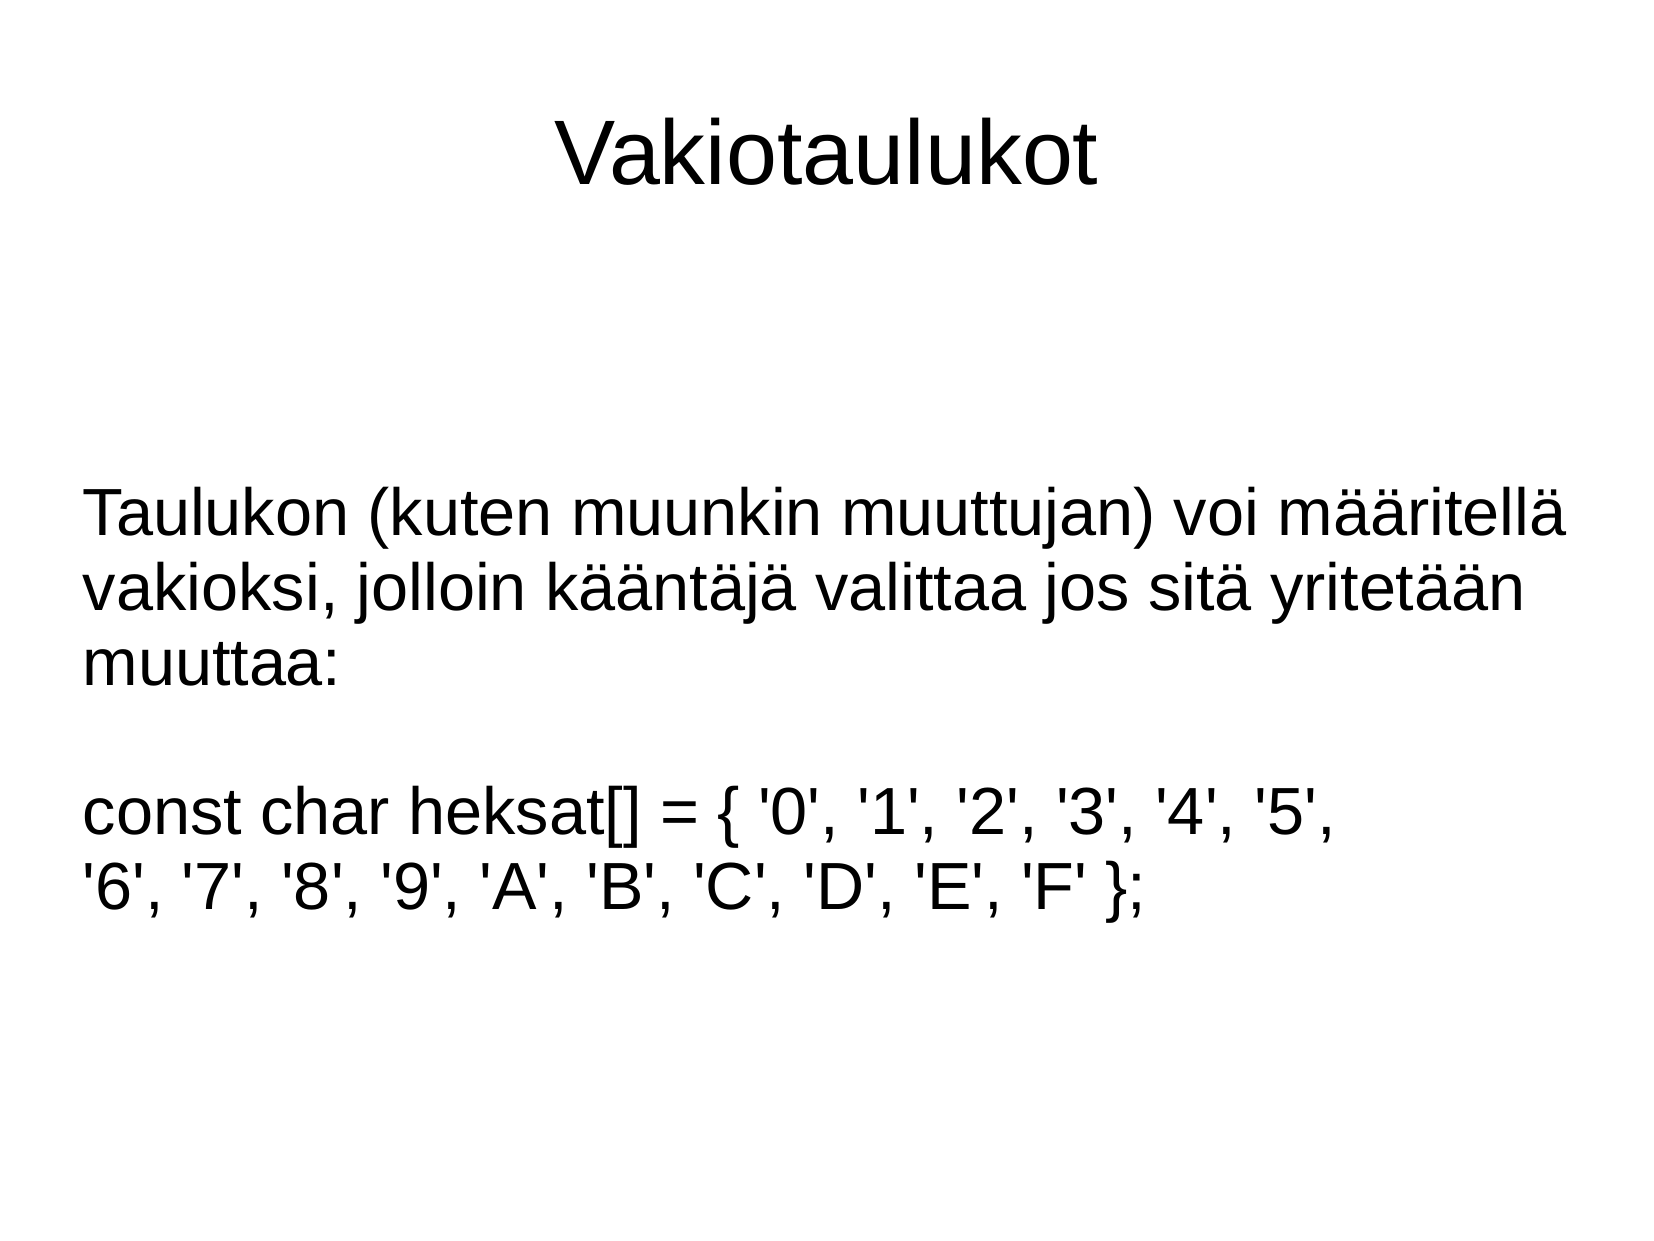

# Vakiotaulukot
Taulukon (kuten muunkin muuttujan) voi määritellä vakioksi, jolloin kääntäjä valittaa jos sitä yritetään muuttaa:
const char heksat[] = { '0', '1', '2', '3', '4', '5',
'6', '7', '8', '9', 'A', 'B', 'C', 'D', 'E', 'F' };